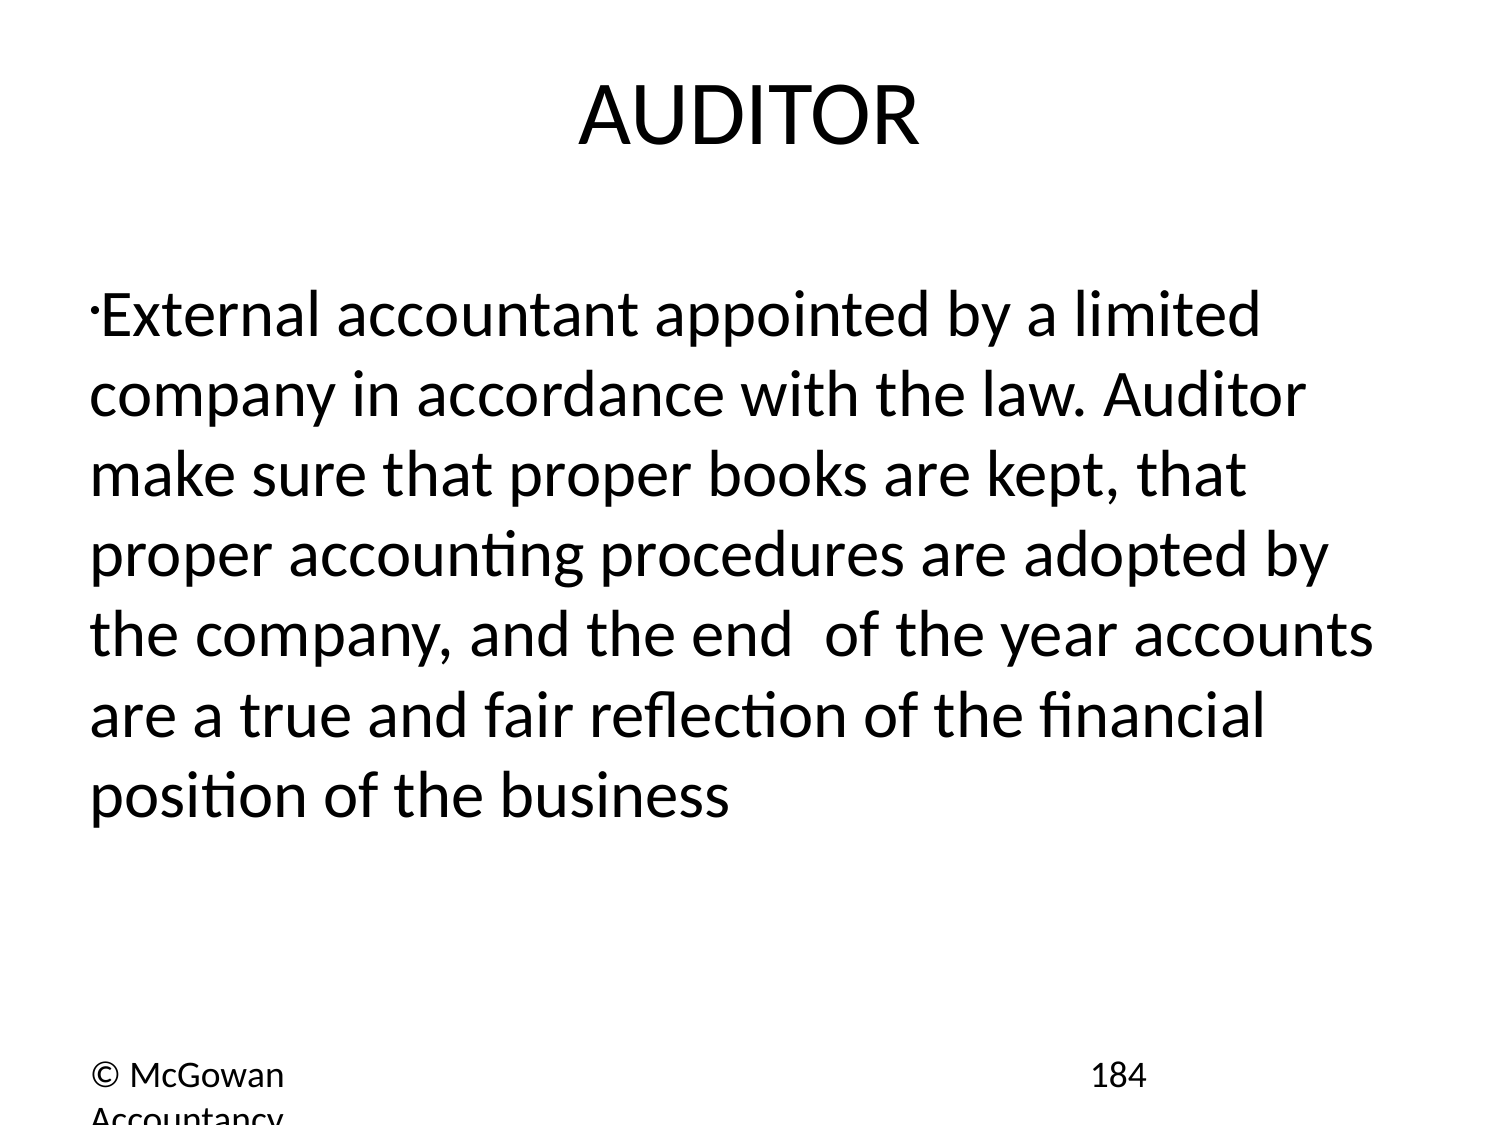

# AUDITOR
External accountant appointed by a limited company in accordance with the law. Auditor make sure that proper books are kept, that proper accounting procedures are adopted by the company, and the end of the year accounts are a true and fair reflection of the financial position of the business
© McGowan Accountancy Services
184